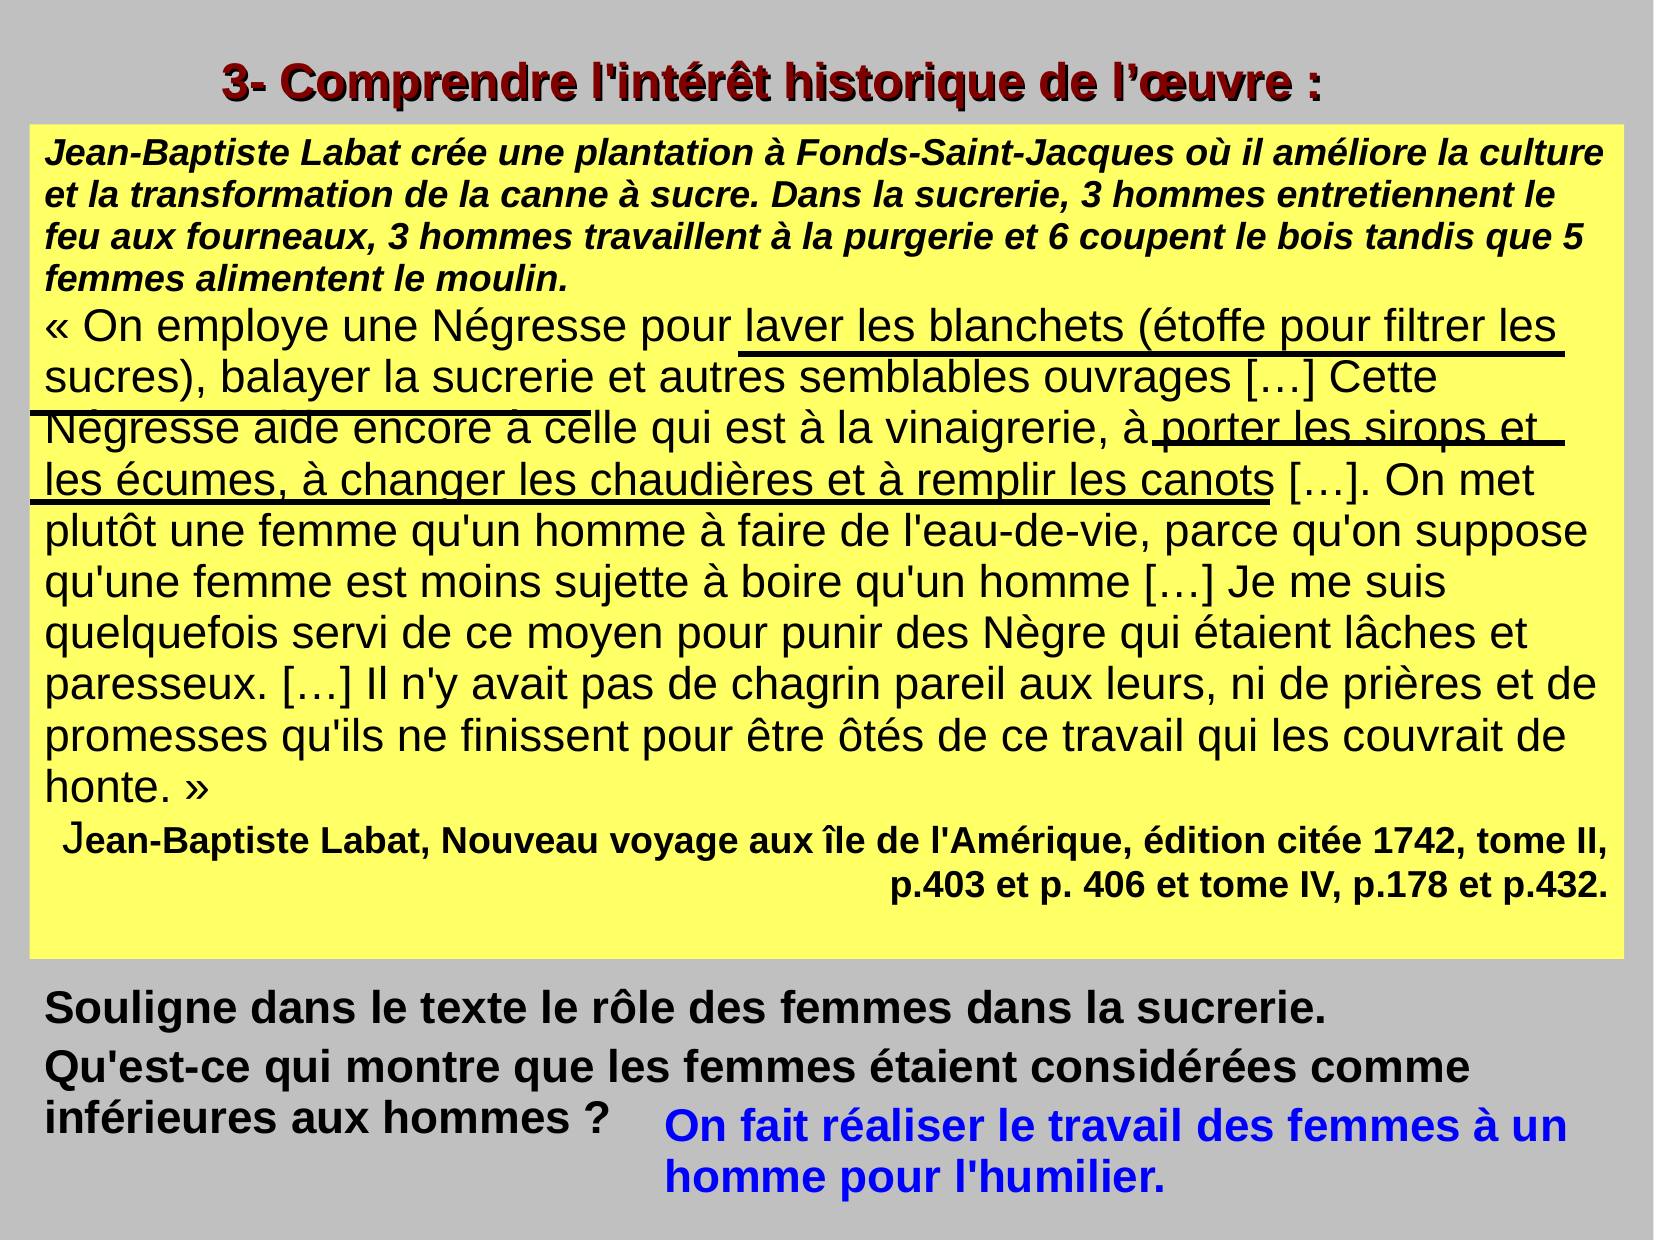

3- Comprendre l'intérêt historique de l’œuvre :
Jean-Baptiste Labat crée une plantation à Fonds-Saint-Jacques où il améliore la culture et la transformation de la canne à sucre. Dans la sucrerie, 3 hommes entretiennent le feu aux fourneaux, 3 hommes travaillent à la purgerie et 6 coupent le bois tandis que 5 femmes alimentent le moulin.
« On employe une Négresse pour laver les blanchets (étoffe pour filtrer les sucres), balayer la sucrerie et autres semblables ouvrages […] Cette Négresse aide encore à celle qui est à la vinaigrerie, à porter les sirops et les écumes, à changer les chaudières et à remplir les canots […]. On met plutôt une femme qu'un homme à faire de l'eau-de-vie, parce qu'on suppose qu'une femme est moins sujette à boire qu'un homme […] Je me suis quelquefois servi de ce moyen pour punir des Nègre qui étaient lâches et paresseux. […] Il n'y avait pas de chagrin pareil aux leurs, ni de prières et de promesses qu'ils ne finissent pour être ôtés de ce travail qui les couvrait de honte. »
Jean-Baptiste Labat, Nouveau voyage aux île de l'Amérique, édition citée 1742, tome II, p.403 et p. 406 et tome IV, p.178 et p.432.
Souligne dans le texte le rôle des femmes dans la sucrerie.
Qu'est-ce qui montre que les femmes étaient considérées comme inférieures aux hommes ?
On fait réaliser le travail des femmes à un homme pour l'humilier.